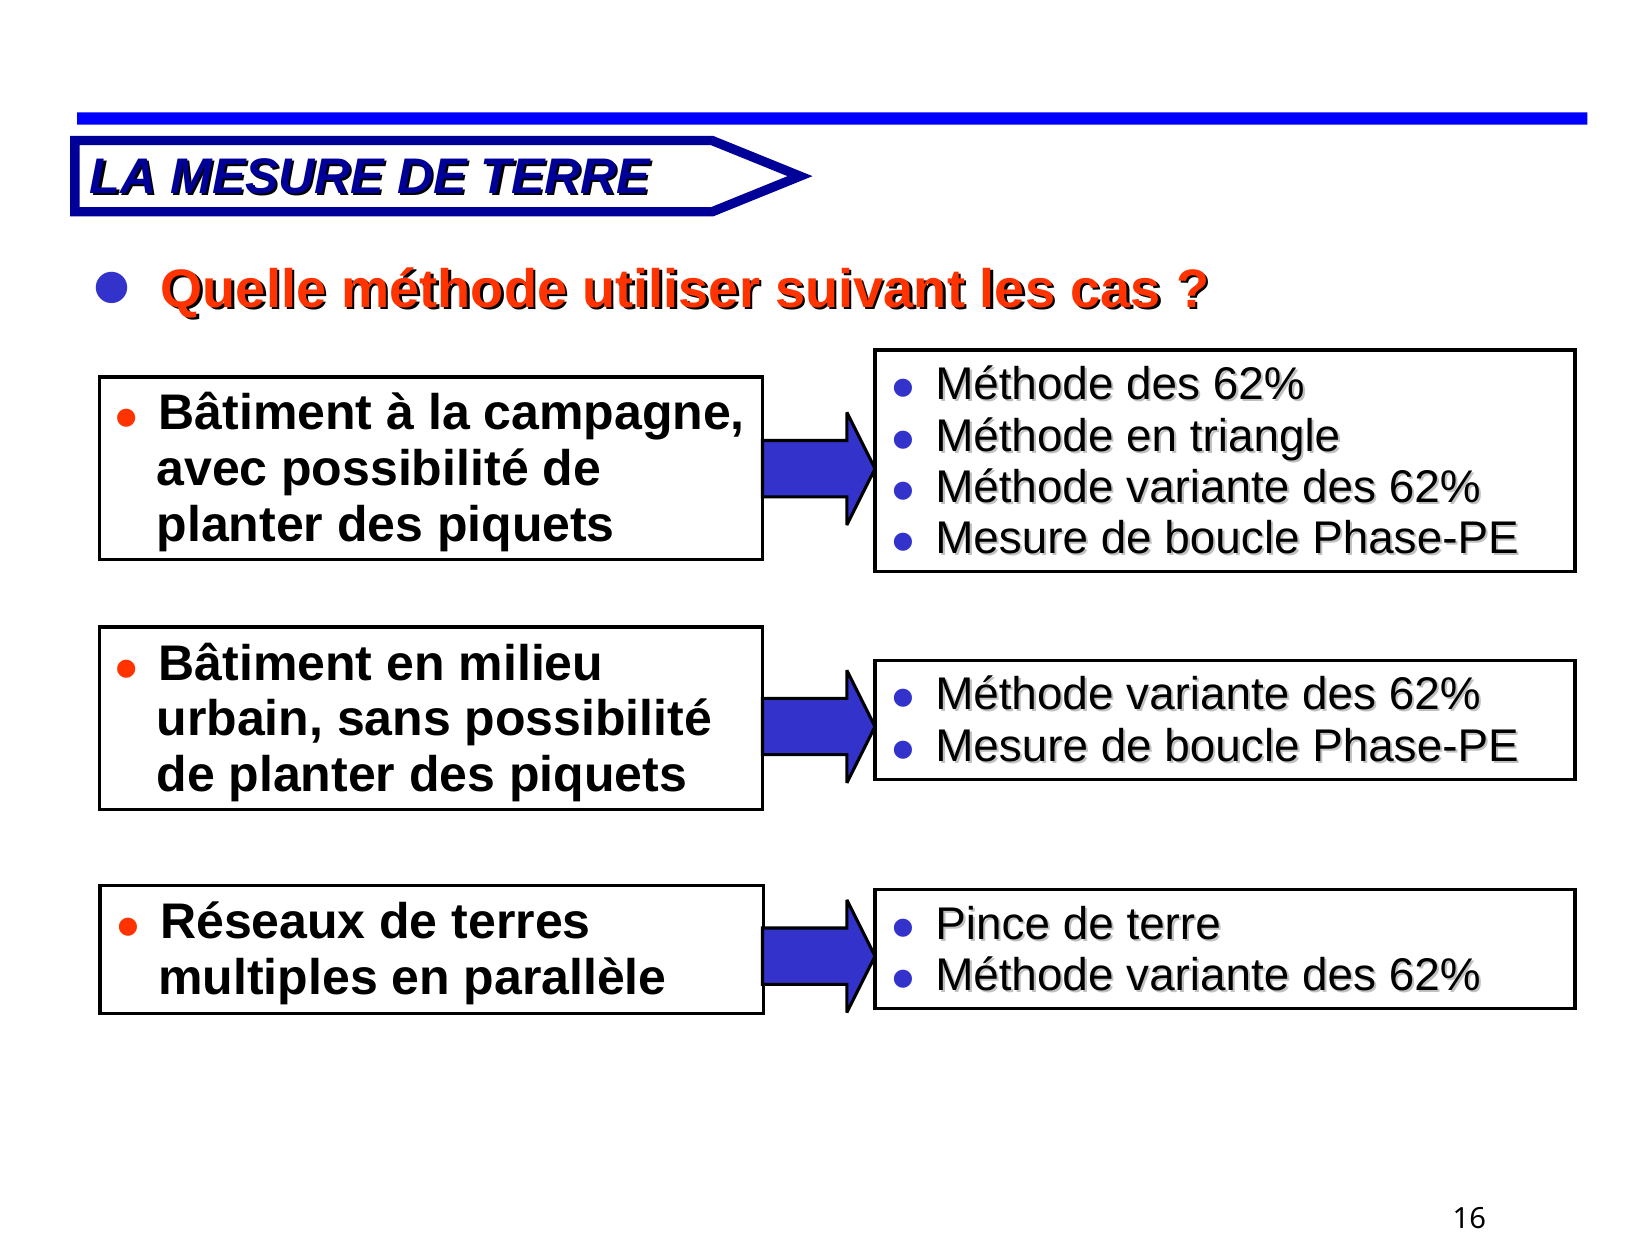

LA MESURE DE TERRE
 Quelle méthode utiliser suivant les cas ?
 Méthode des 62%
 Méthode en triangle
 Méthode variante des 62%
 Mesure de boucle Phase-PE
 Bâtiment à la campagne,
 avec possibilité de
 planter des piquets
 Bâtiment en milieu
 urbain, sans possibilité
 de planter des piquets
 Méthode variante des 62%
 Mesure de boucle Phase-PE
 Réseaux de terres
 multiples en parallèle
 Pince de terre
 Méthode variante des 62%